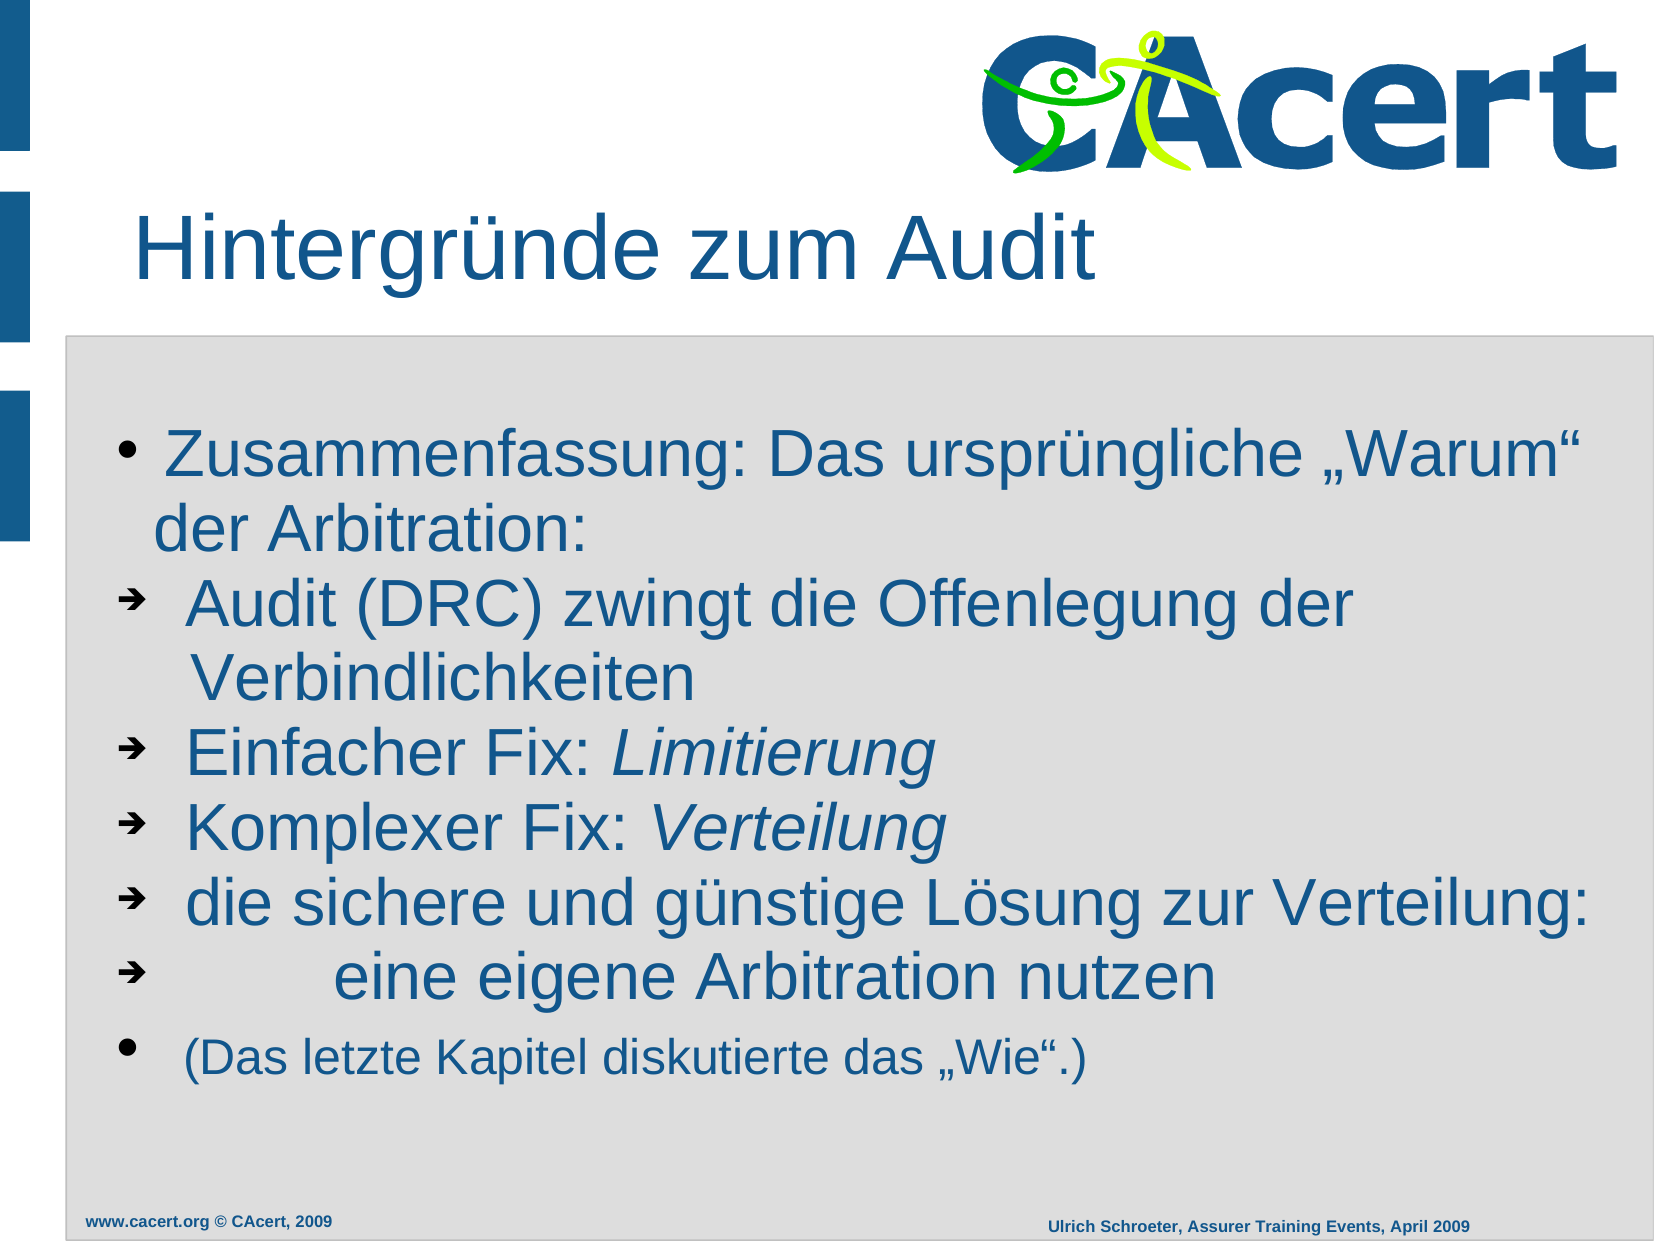

Hintergründe zum Audit
 Zusammenfassung: Das ursprüngliche „Warum“
 der Arbitration:
 Audit (DRC) zwingt die Offenlegung der
 Verbindlichkeiten
 Einfacher Fix: Limitierung
 Komplexer Fix: Verteilung
 die sichere und günstige Lösung zur Verteilung:
 eine eigene Arbitration nutzen
 (Das letzte Kapitel diskutierte das „Wie“.)